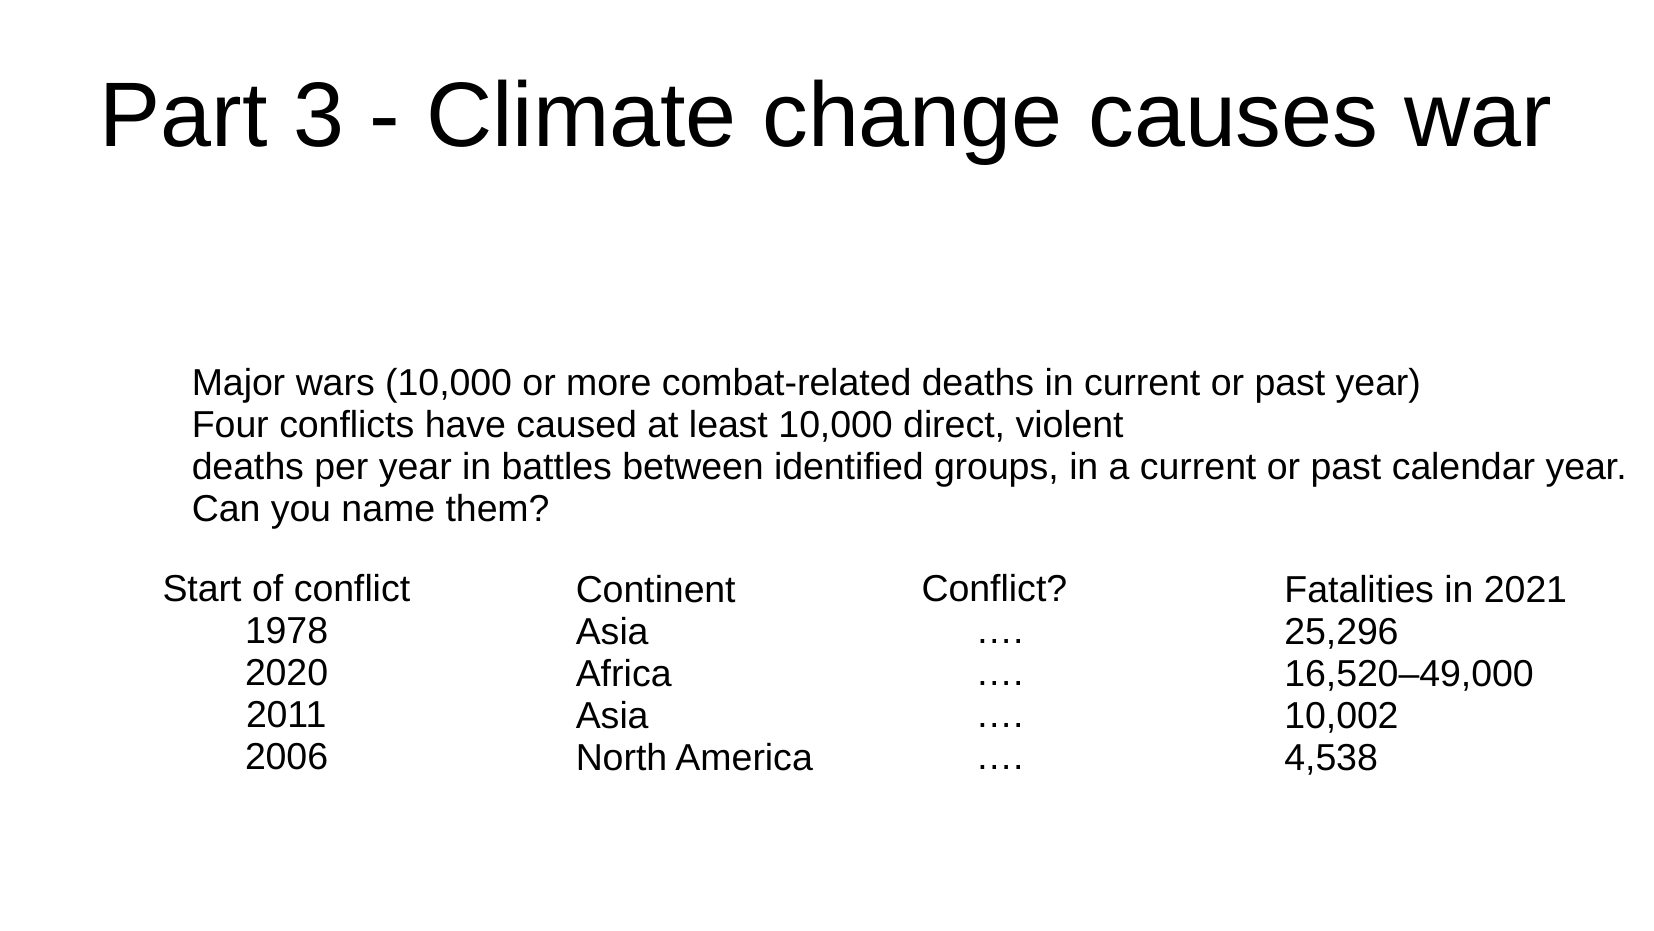

# Part 3 - Climate change causes war
Major wars (10,000 or more combat-related deaths in current or past year)
Four conflicts have caused at least 10,000 direct, violent
deaths per year in battles between identified groups, in a current or past calendar year.
Can you name them?
Start of conflict
1978
2020
2011
2006
Conflict?
….
….
….
….
Continent
Asia
Africa
Asia
North America
Fatalities in 2021
25,296
16,520–49,000
10,002
4,538